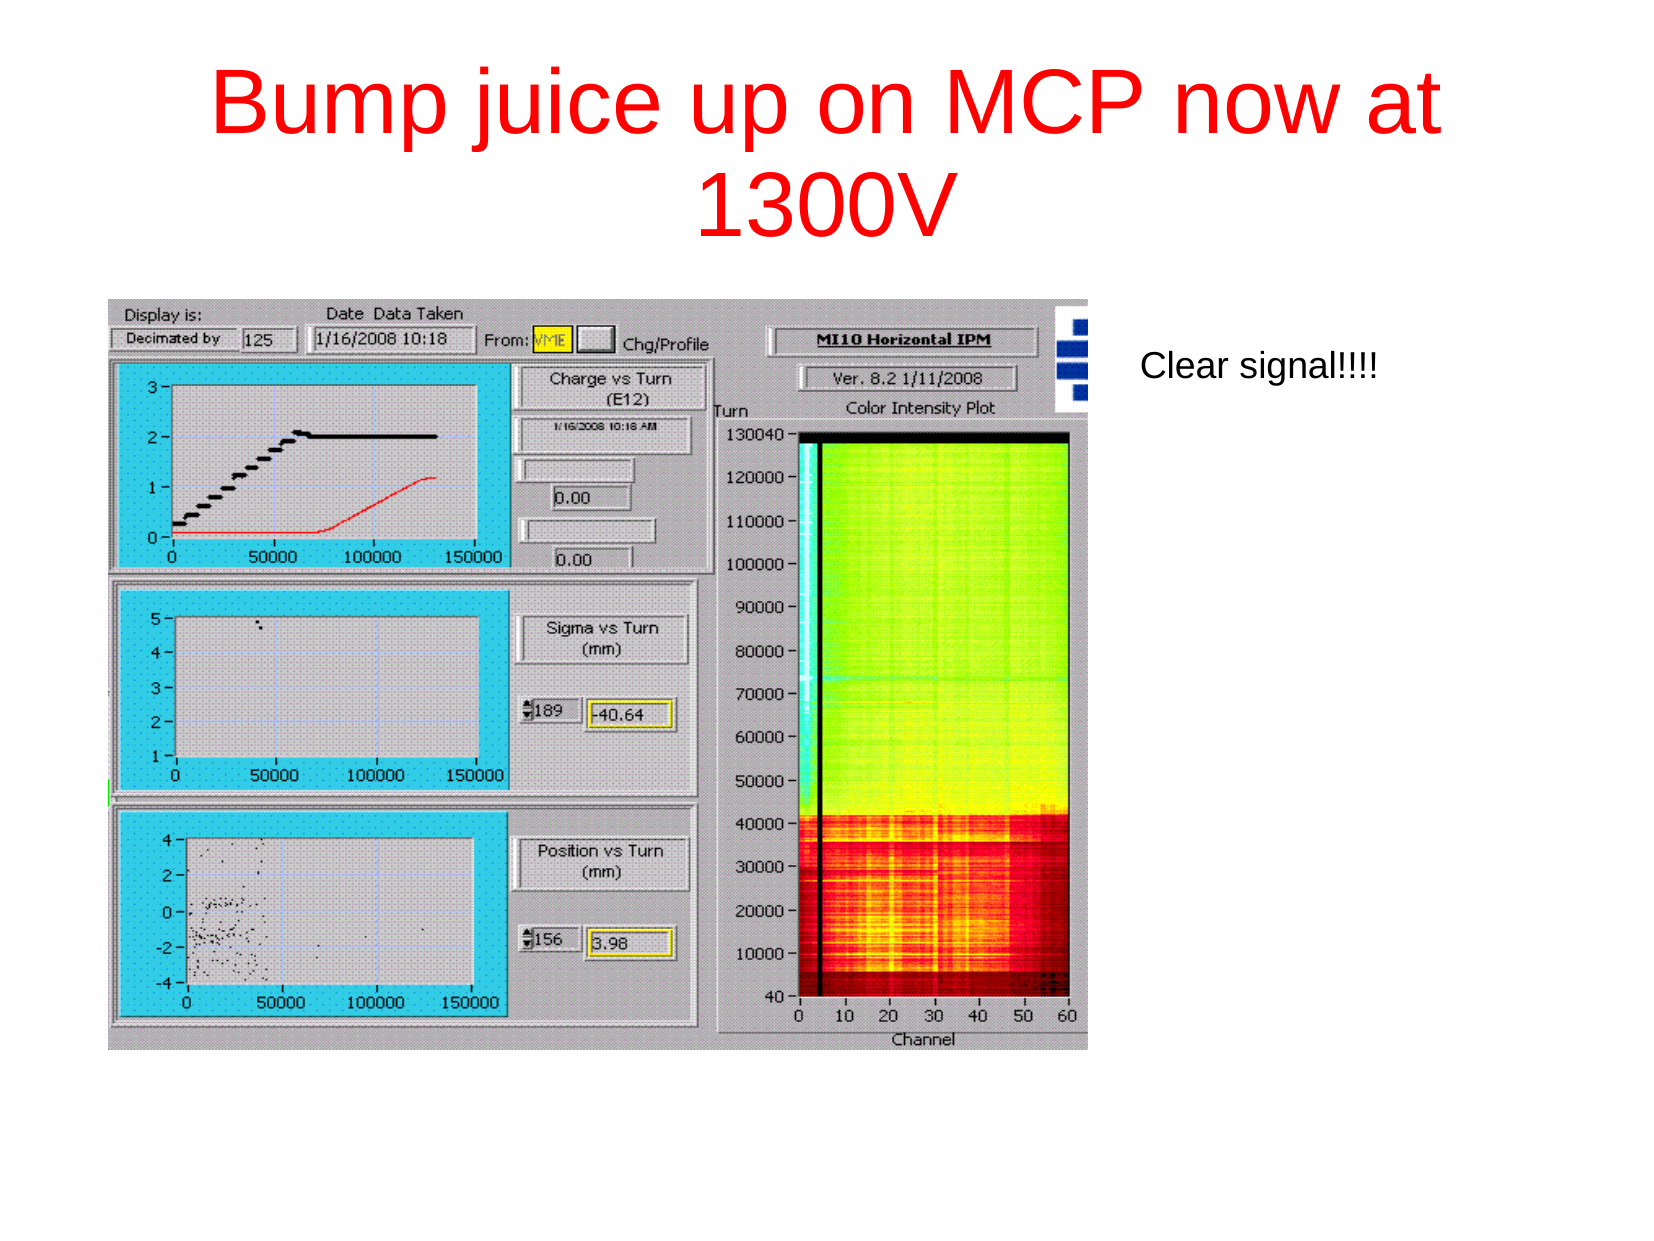

# Bump juice up on MCP now at 1300V
Clear signal!!!!